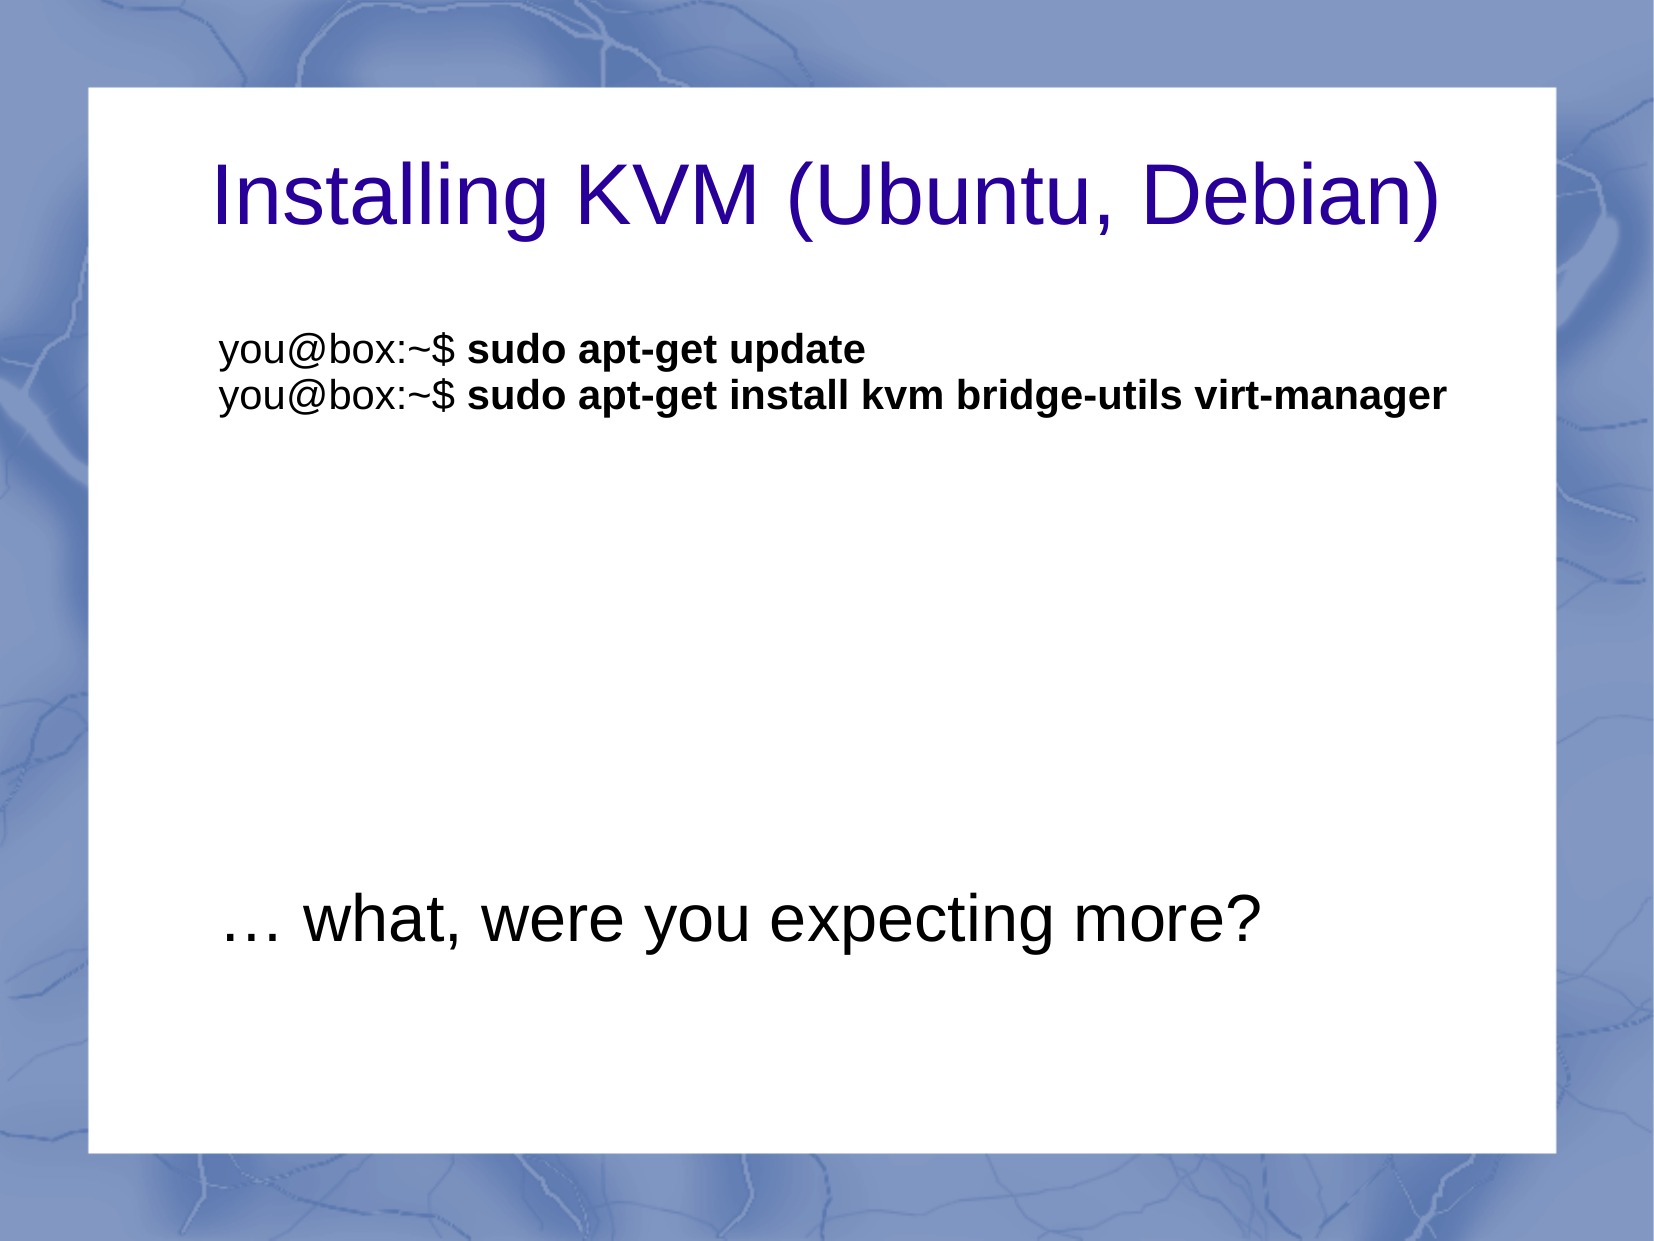

# Installing KVM (Ubuntu, Debian)
you@box:~$ sudo apt-get update
you@box:~$ sudo apt-get install kvm bridge-utils virt-manager
… what, were you expecting more?